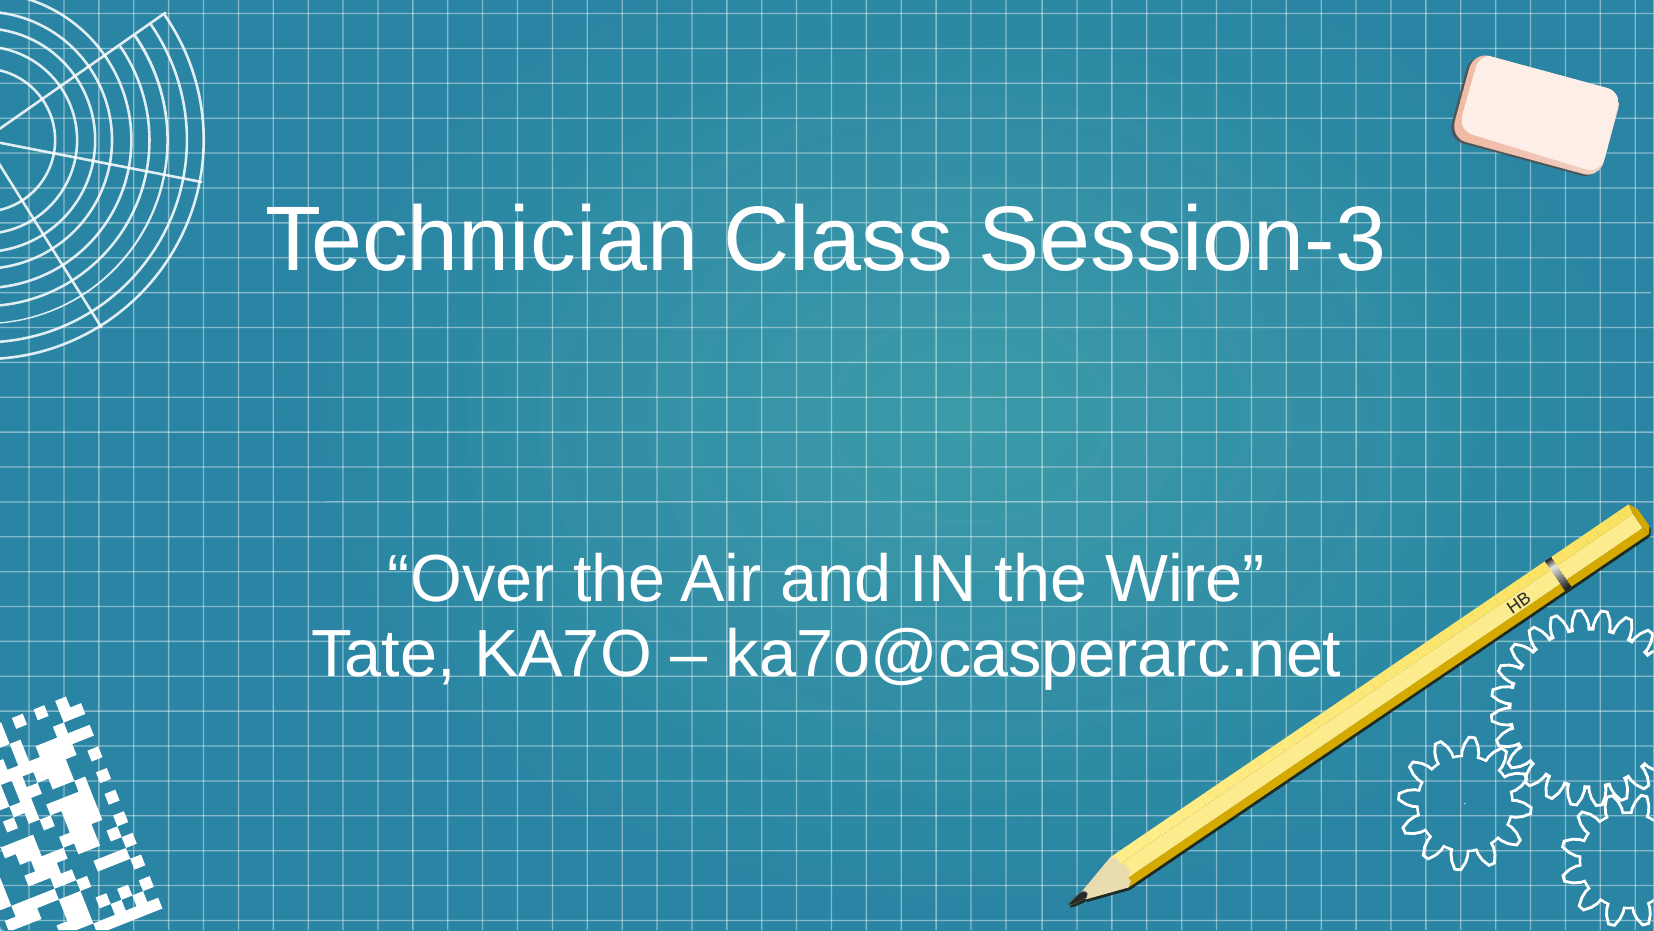

# Technician Class Session-3
“Over the Air and IN the Wire”
Tate, KA7O – ka7o@casperarc.net